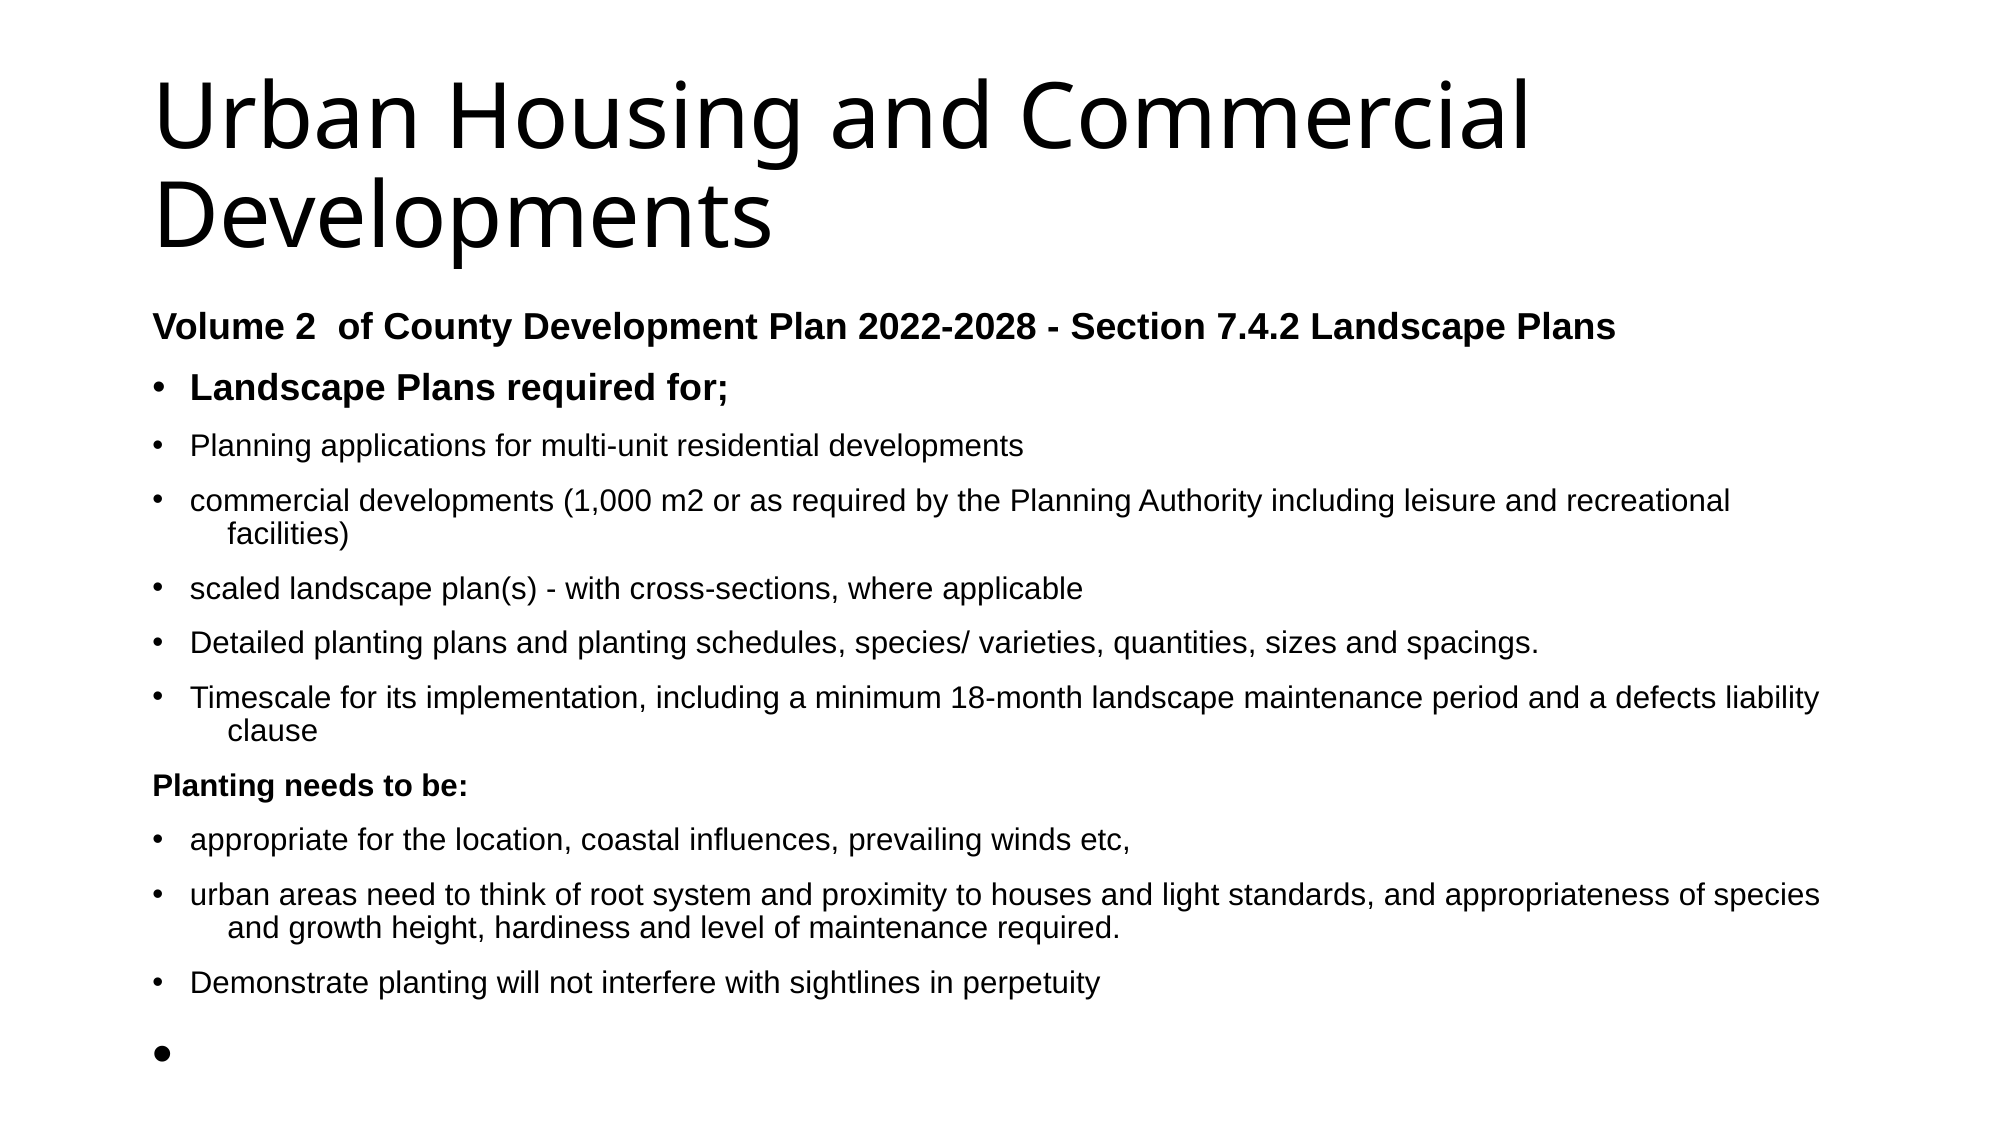

# Urban Housing and Commercial Developments
Volume 2 of County Development Plan 2022-2028 - Section 7.4.2 Landscape Plans
Landscape Plans required for;
Planning applications for multi-unit residential developments
commercial developments (1,000 m2 or as required by the Planning Authority including leisure and recreational facilities)
scaled landscape plan(s) - with cross-sections, where applicable
Detailed planting plans and planting schedules, species/ varieties, quantities, sizes and spacings.
Timescale for its implementation, including a minimum 18-month landscape maintenance period and a defects liability clause
Planting needs to be:
appropriate for the location, coastal influences, prevailing winds etc,
urban areas need to think of root system and proximity to houses and light standards, and appropriateness of species and growth height, hardiness and level of maintenance required.
Demonstrate planting will not interfere with sightlines in perpetuity